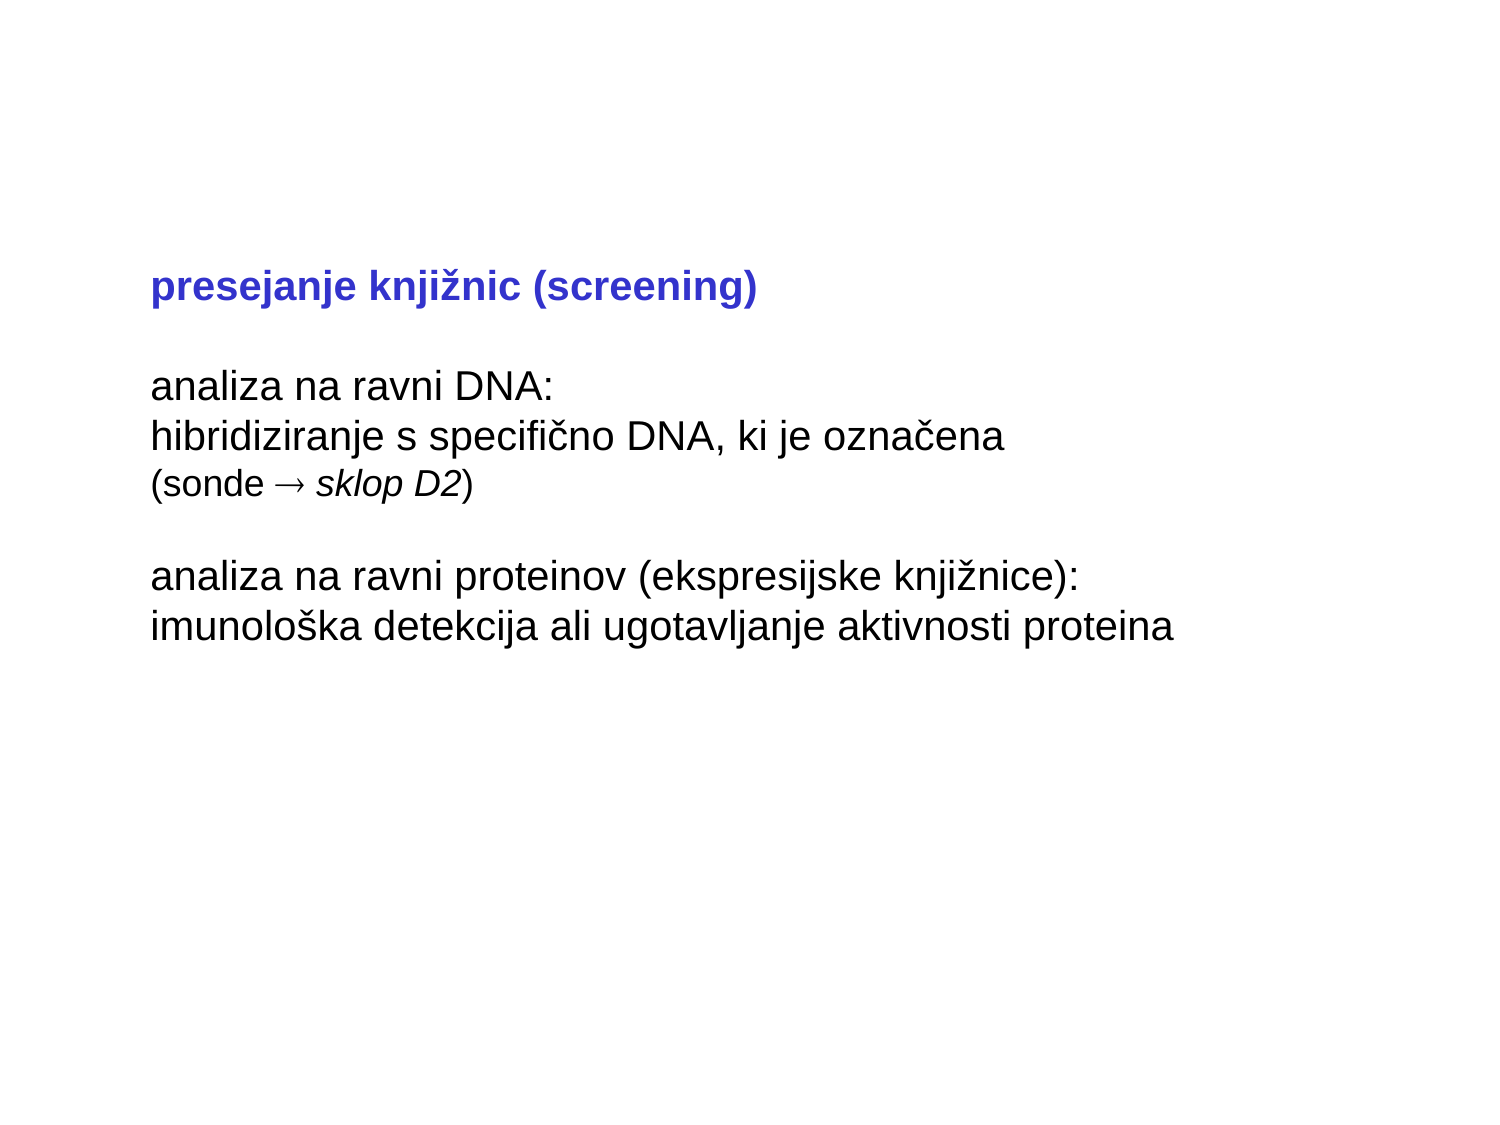

presejanje knjižnic (screening)
analiza na ravni DNA:
hibridiziranje s specifično DNA, ki je označena
(sonde  sklop D2)
analiza na ravni proteinov (ekspresijske knjižnice):
imunološka detekcija ali ugotavljanje aktivnosti proteina